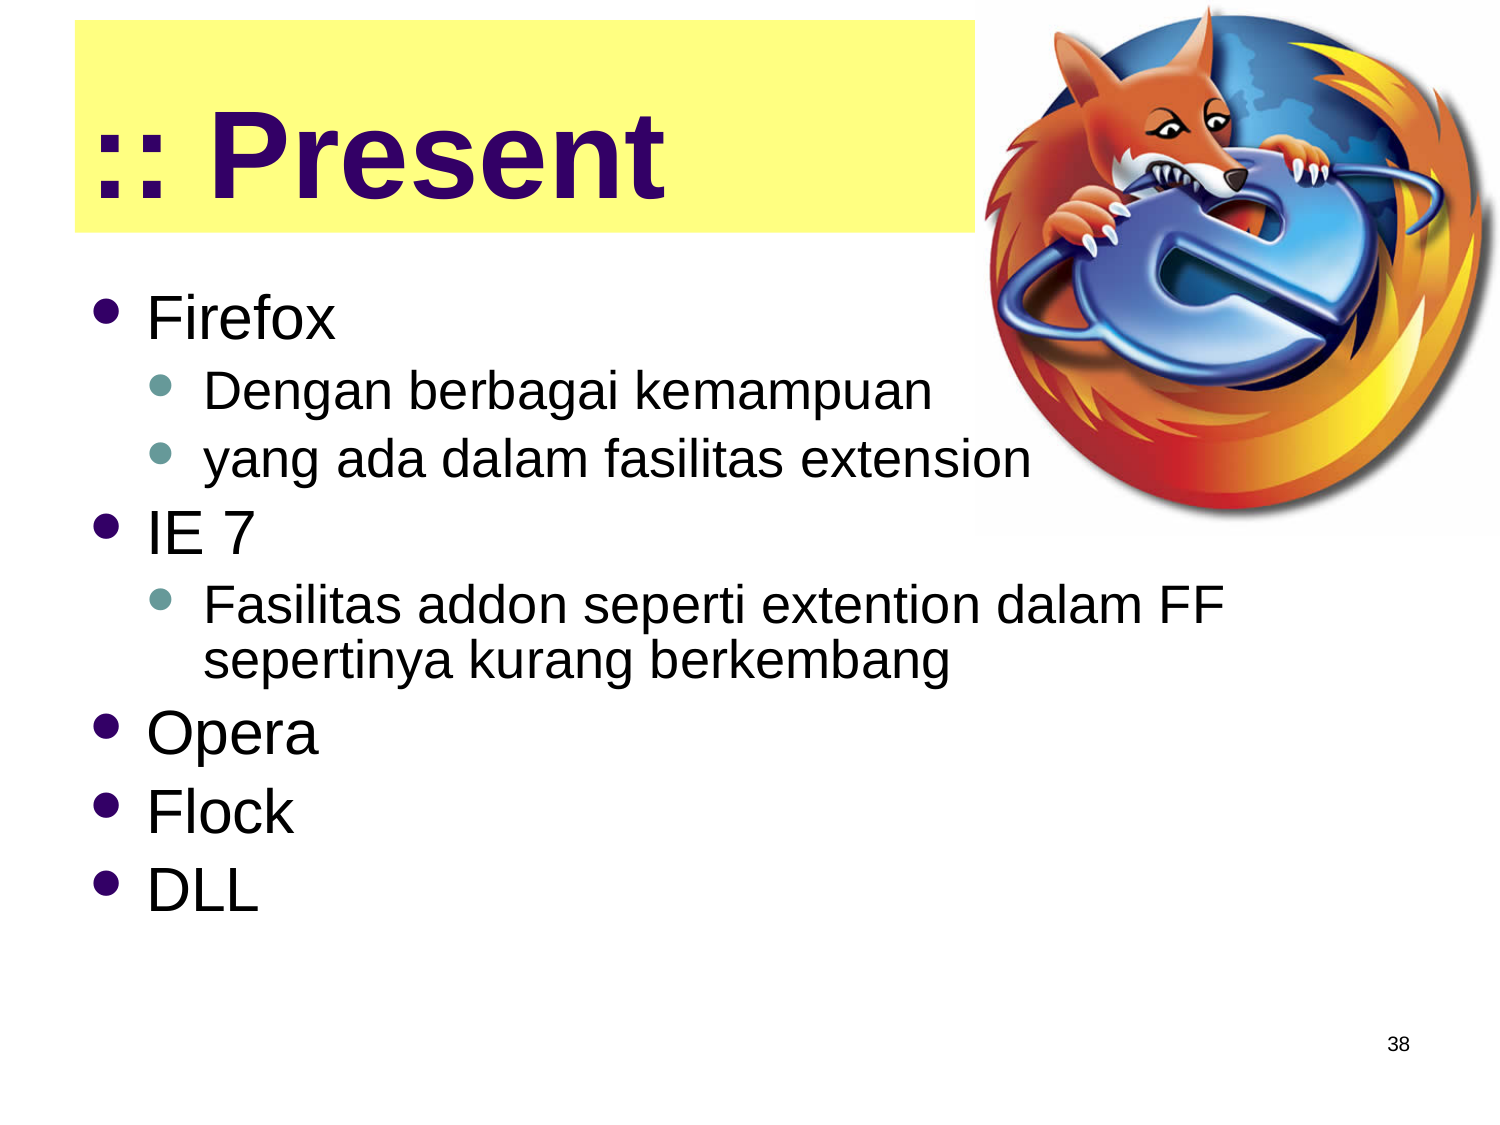

# :: Present
Firefox
Dengan berbagai kemampuan
yang ada dalam fasilitas extension
IE 7
Fasilitas addon seperti extention dalam FF sepertinya kurang berkembang
Opera
Flock
DLL
38